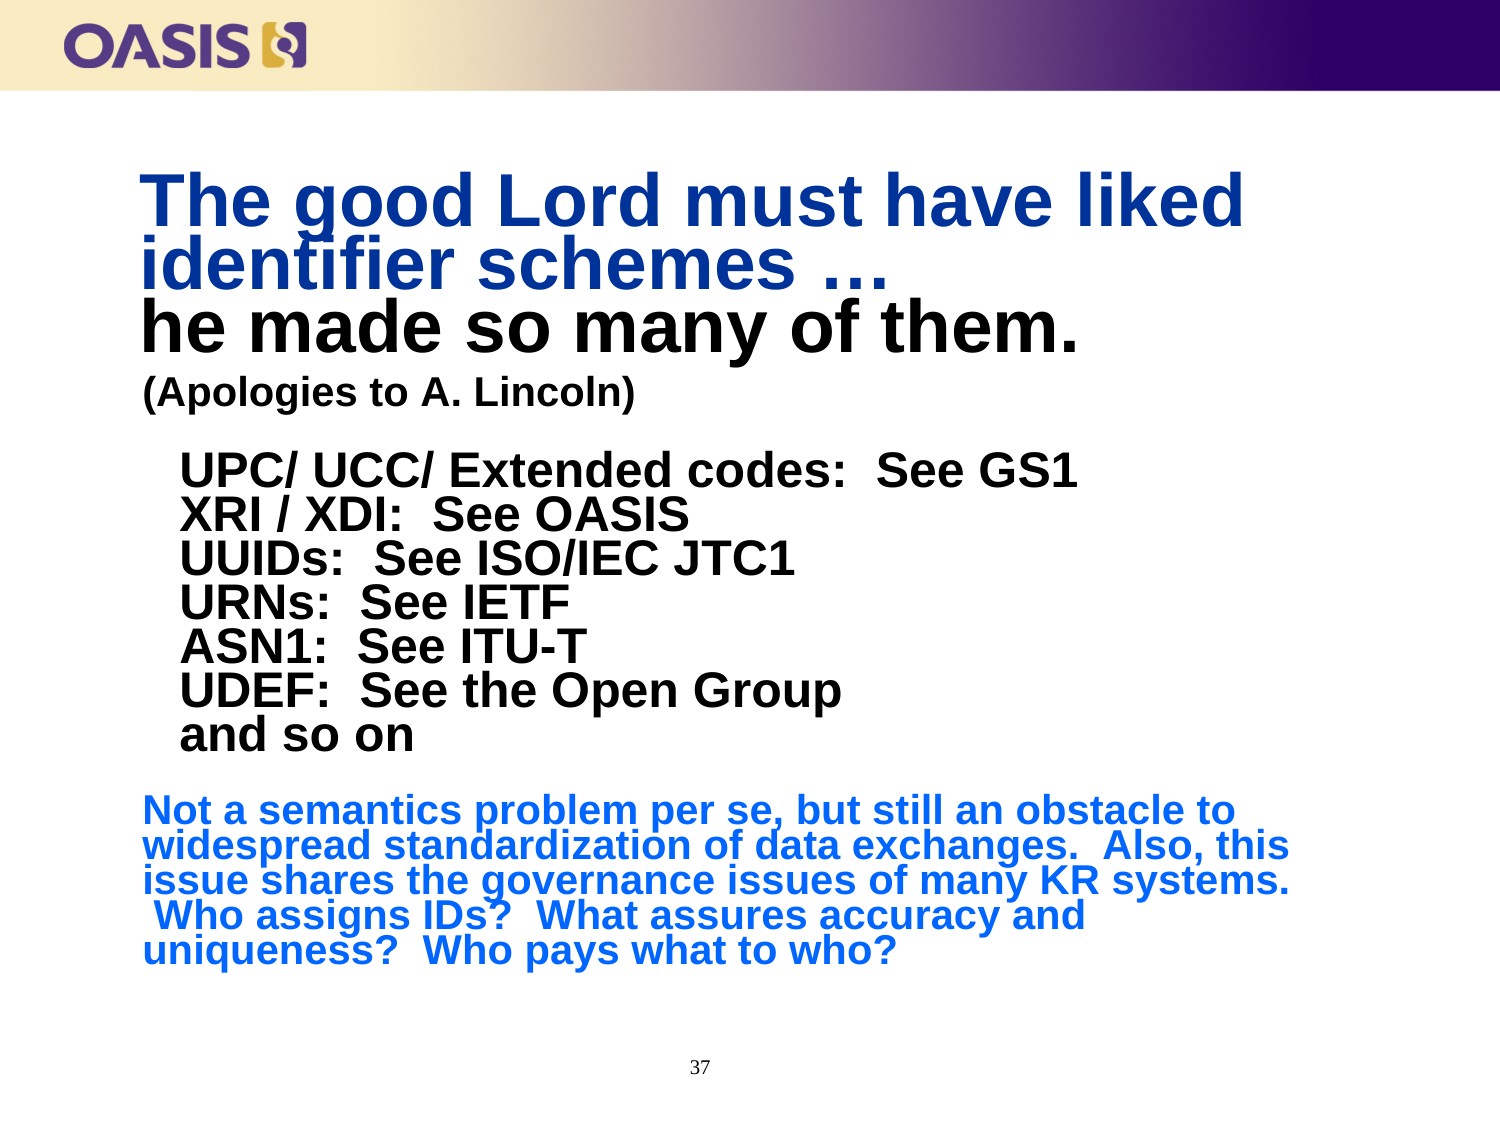

# The good Lord must have liked identifier schemes … he made so many of them.
(Apologies to A. Lincoln)‏
UPC/ UCC/ Extended codes: See GS1
XRI / XDI: See OASIS
UUIDs: See ISO/IEC JTC1
URNs: See IETF
ASN1: See ITU-T
UDEF: See the Open Group
and so on
Not a semantics problem per se, but still an obstacle to widespread standardization of data exchanges. Also, this issue shares the governance issues of many KR systems. Who assigns IDs? What assures accuracy and uniqueness? Who pays what to who?